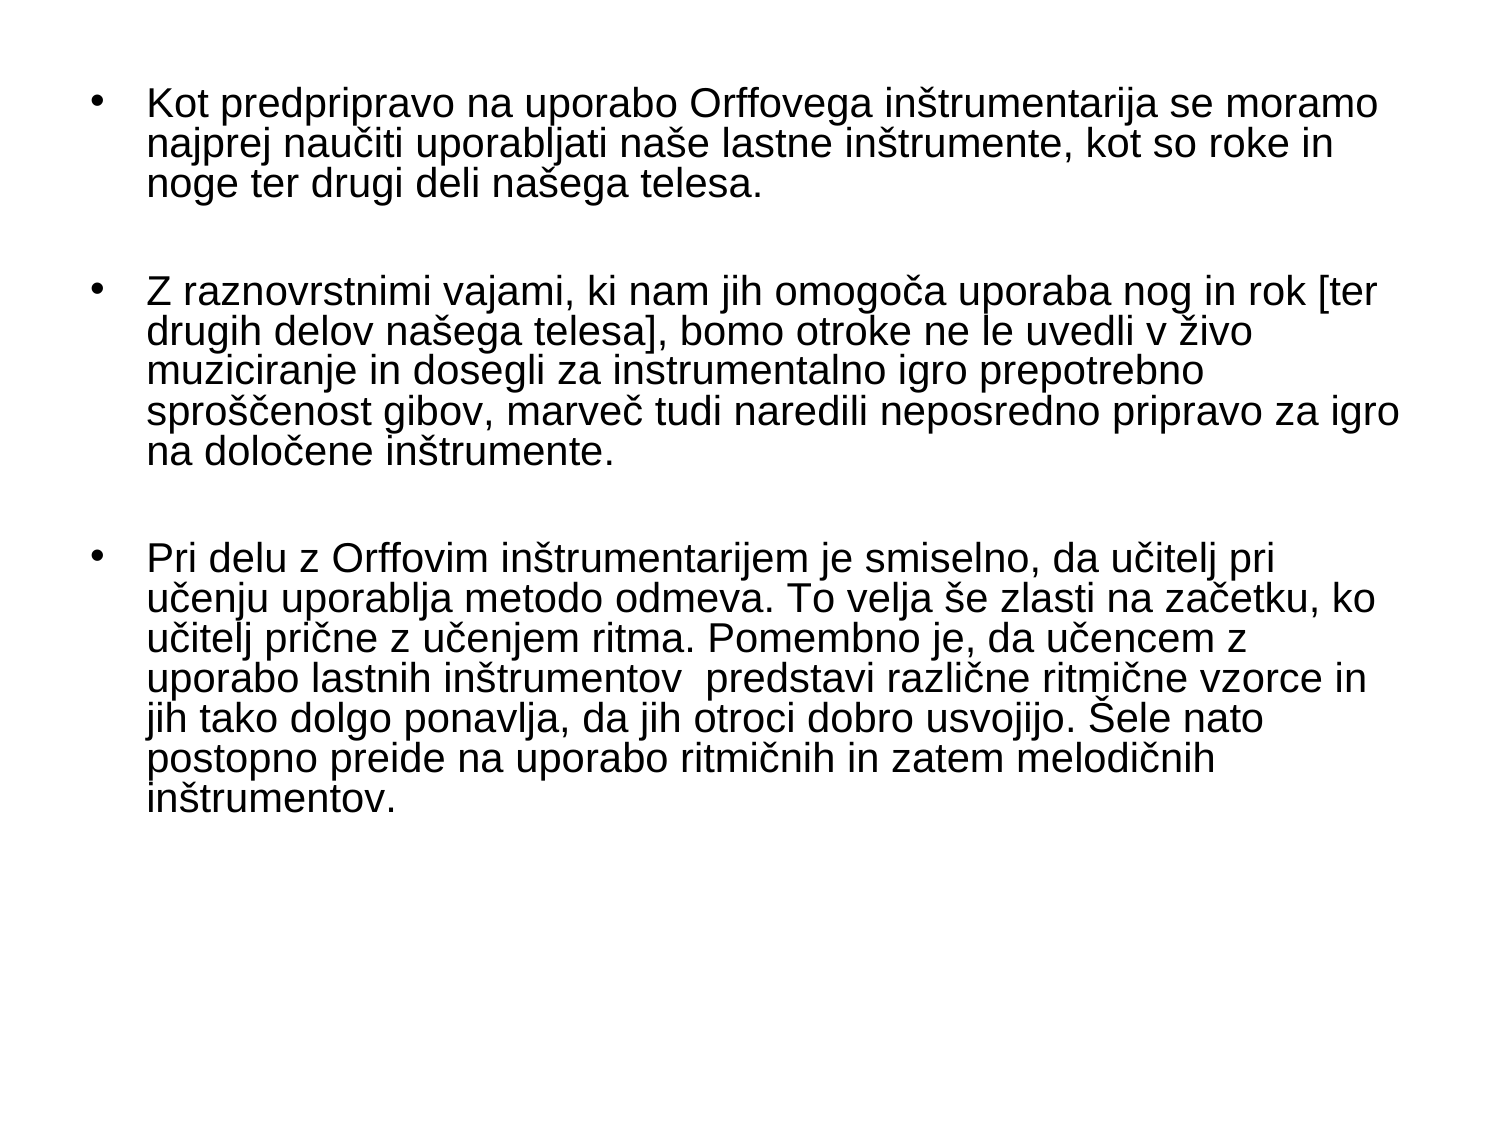

# Kot predpripravo na uporabo Orffovega inštrumentarija se moramo najprej naučiti uporabljati naše lastne inštrumente, kot so roke in noge ter drugi deli našega telesa.
Z raznovrstnimi vajami, ki nam jih omogoča uporaba nog in rok [ter drugih delov našega telesa], bomo otroke ne le uvedli v živo muziciranje in dosegli za instrumentalno igro prepotrebno sproščenost gibov, marveč tudi naredili neposredno pripravo za igro na določene inštrumente.
Pri delu z Orffovim inštrumentarijem je smiselno, da učitelj pri učenju uporablja metodo odmeva. To velja še zlasti na začetku, ko učitelj prične z učenjem ritma. Pomembno je, da učencem z uporabo lastnih inštrumentov predstavi različne ritmične vzorce in jih tako dolgo ponavlja, da jih otroci dobro usvojijo. Šele nato postopno preide na uporabo ritmičnih in zatem melodičnih inštrumentov.